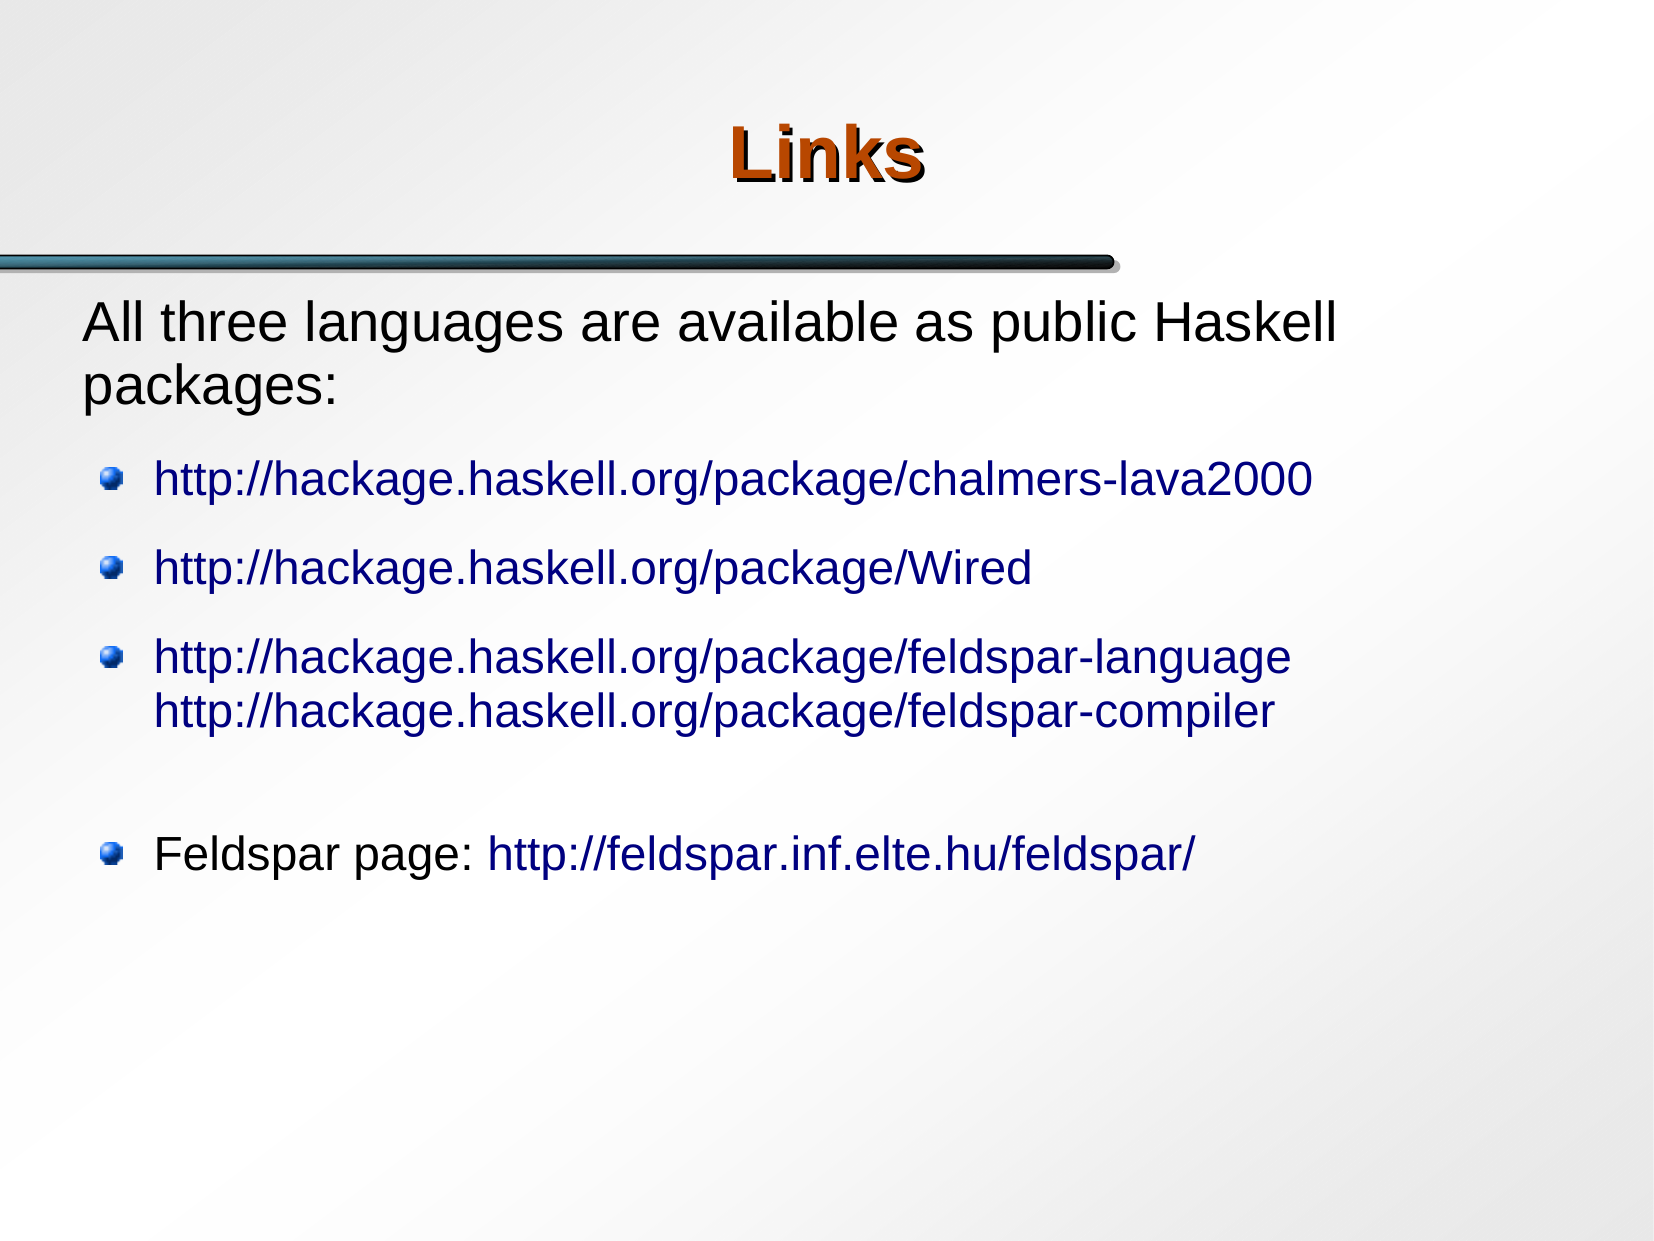

# Links
All three languages are available as public Haskell packages:
http://hackage.haskell.org/package/chalmers-lava2000
http://hackage.haskell.org/package/Wired
http://hackage.haskell.org/package/feldspar-language
http://hackage.haskell.org/package/feldspar-compiler
Feldspar page: http://feldspar.inf.elte.hu/feldspar/